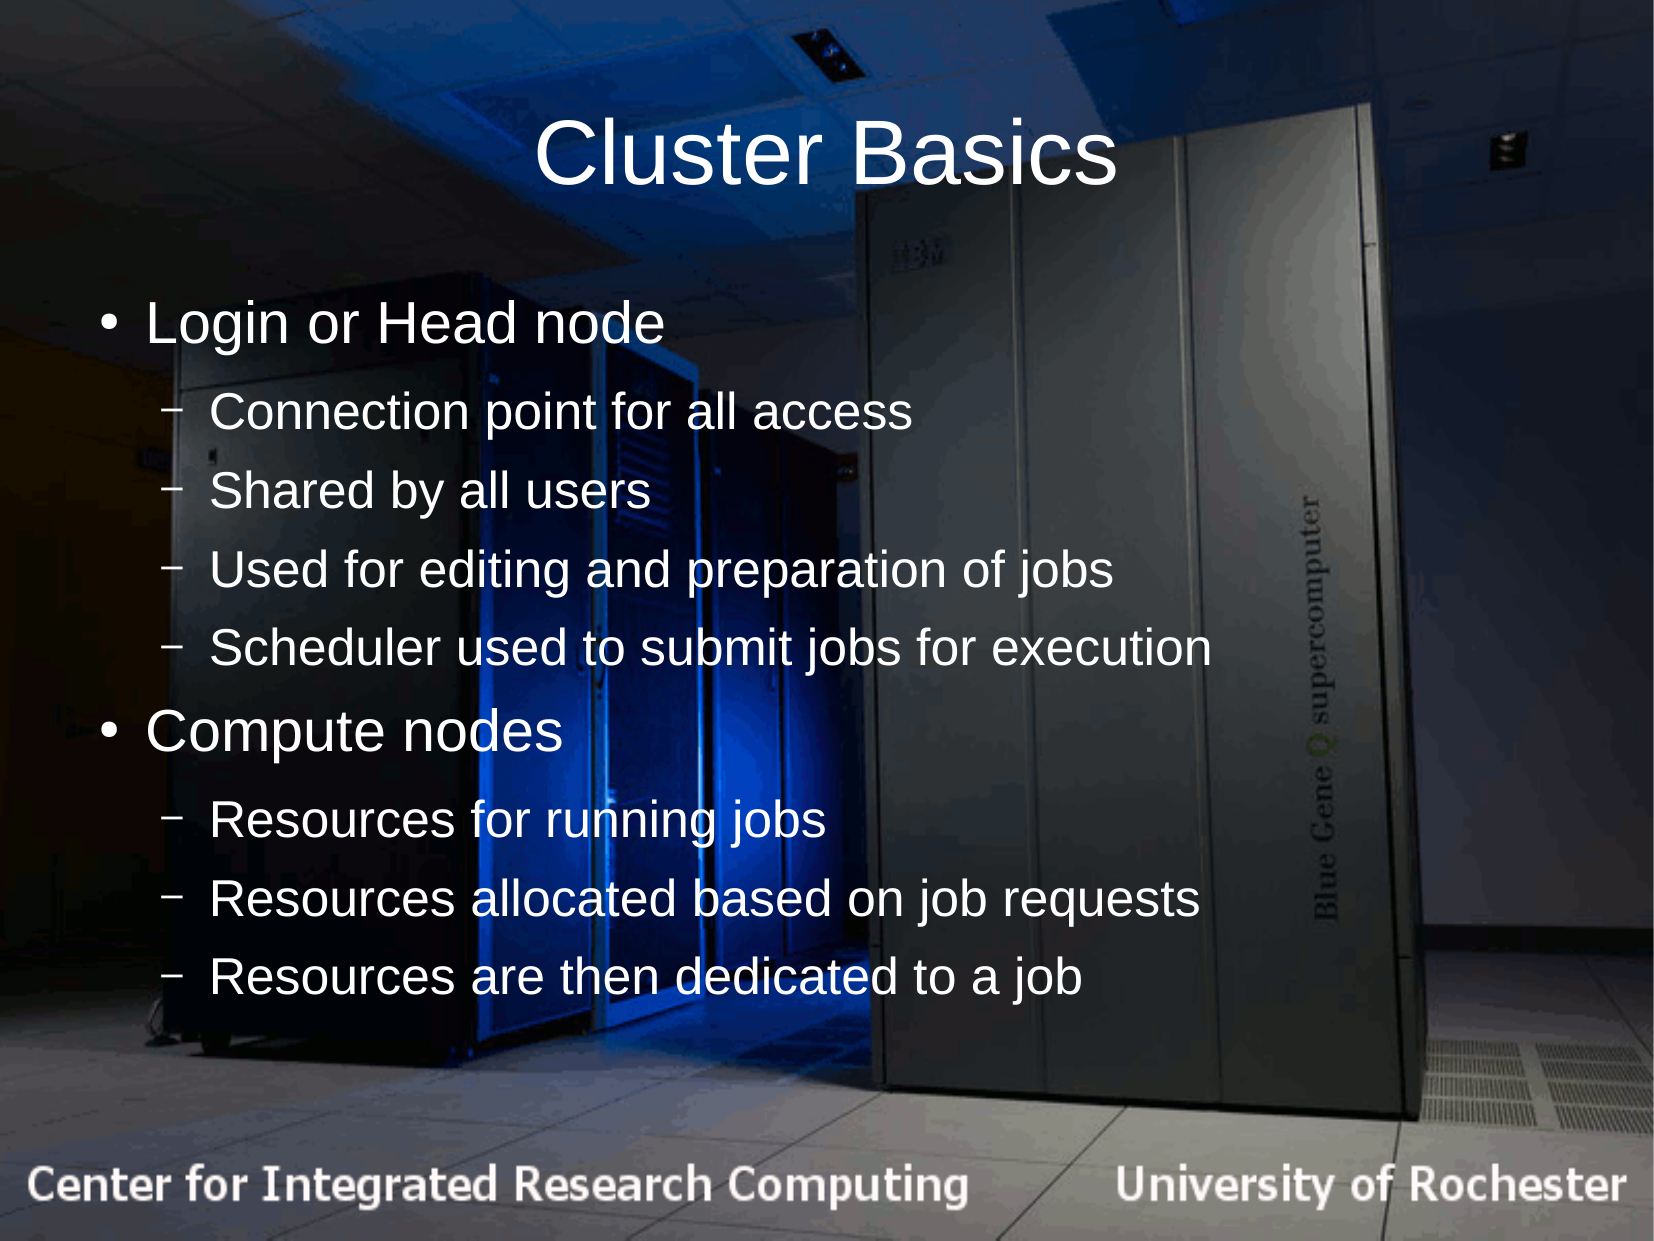

# Cluster Basics
Login or Head node
Connection point for all access
Shared by all users
Used for editing and preparation of jobs
Scheduler used to submit jobs for execution
Compute nodes
Resources for running jobs
Resources allocated based on job requests
Resources are then dedicated to a job